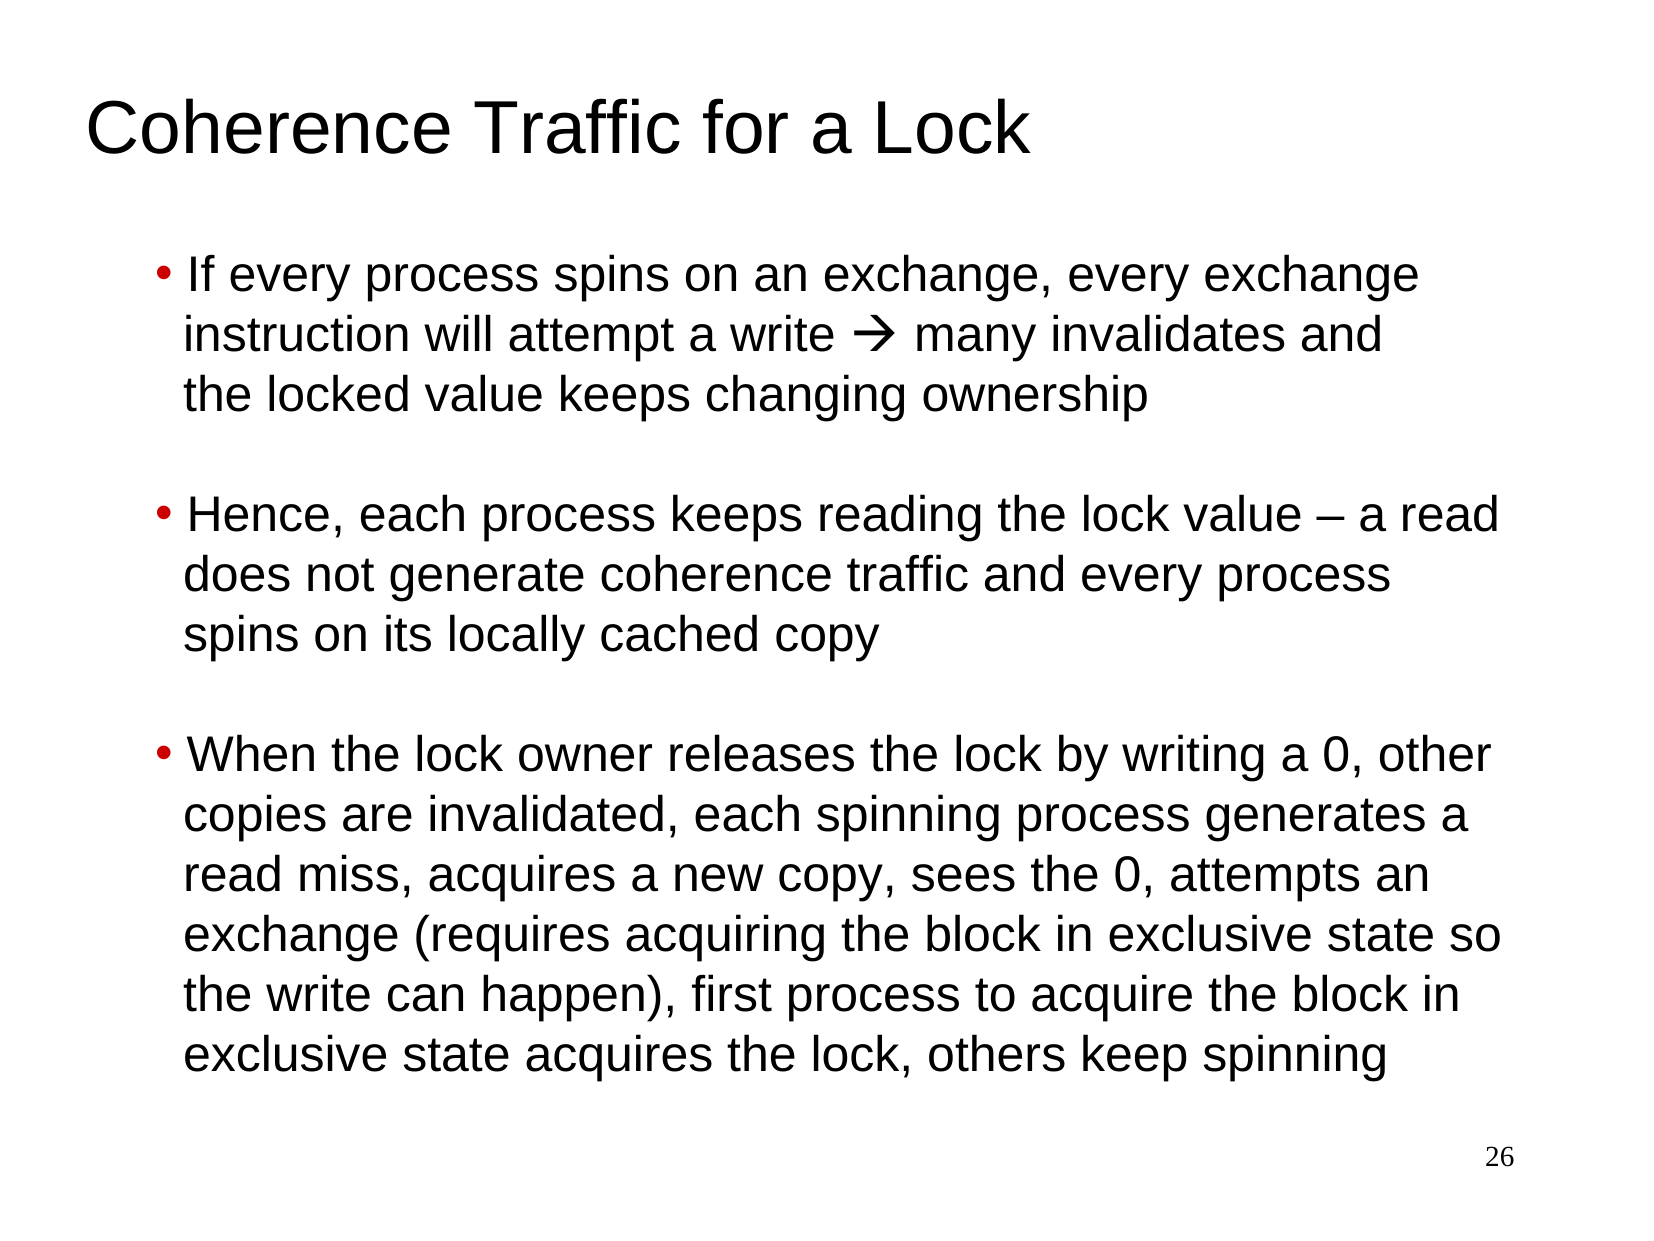

Coherence Traffic for a Lock
 If every process spins on an exchange, every exchange
 instruction will attempt a write  many invalidates and
 the locked value keeps changing ownership
 Hence, each process keeps reading the lock value – a read
 does not generate coherence traffic and every process
 spins on its locally cached copy
 When the lock owner releases the lock by writing a 0, other
 copies are invalidated, each spinning process generates a
 read miss, acquires a new copy, sees the 0, attempts an
 exchange (requires acquiring the block in exclusive state so
 the write can happen), first process to acquire the block in
 exclusive state acquires the lock, others keep spinning